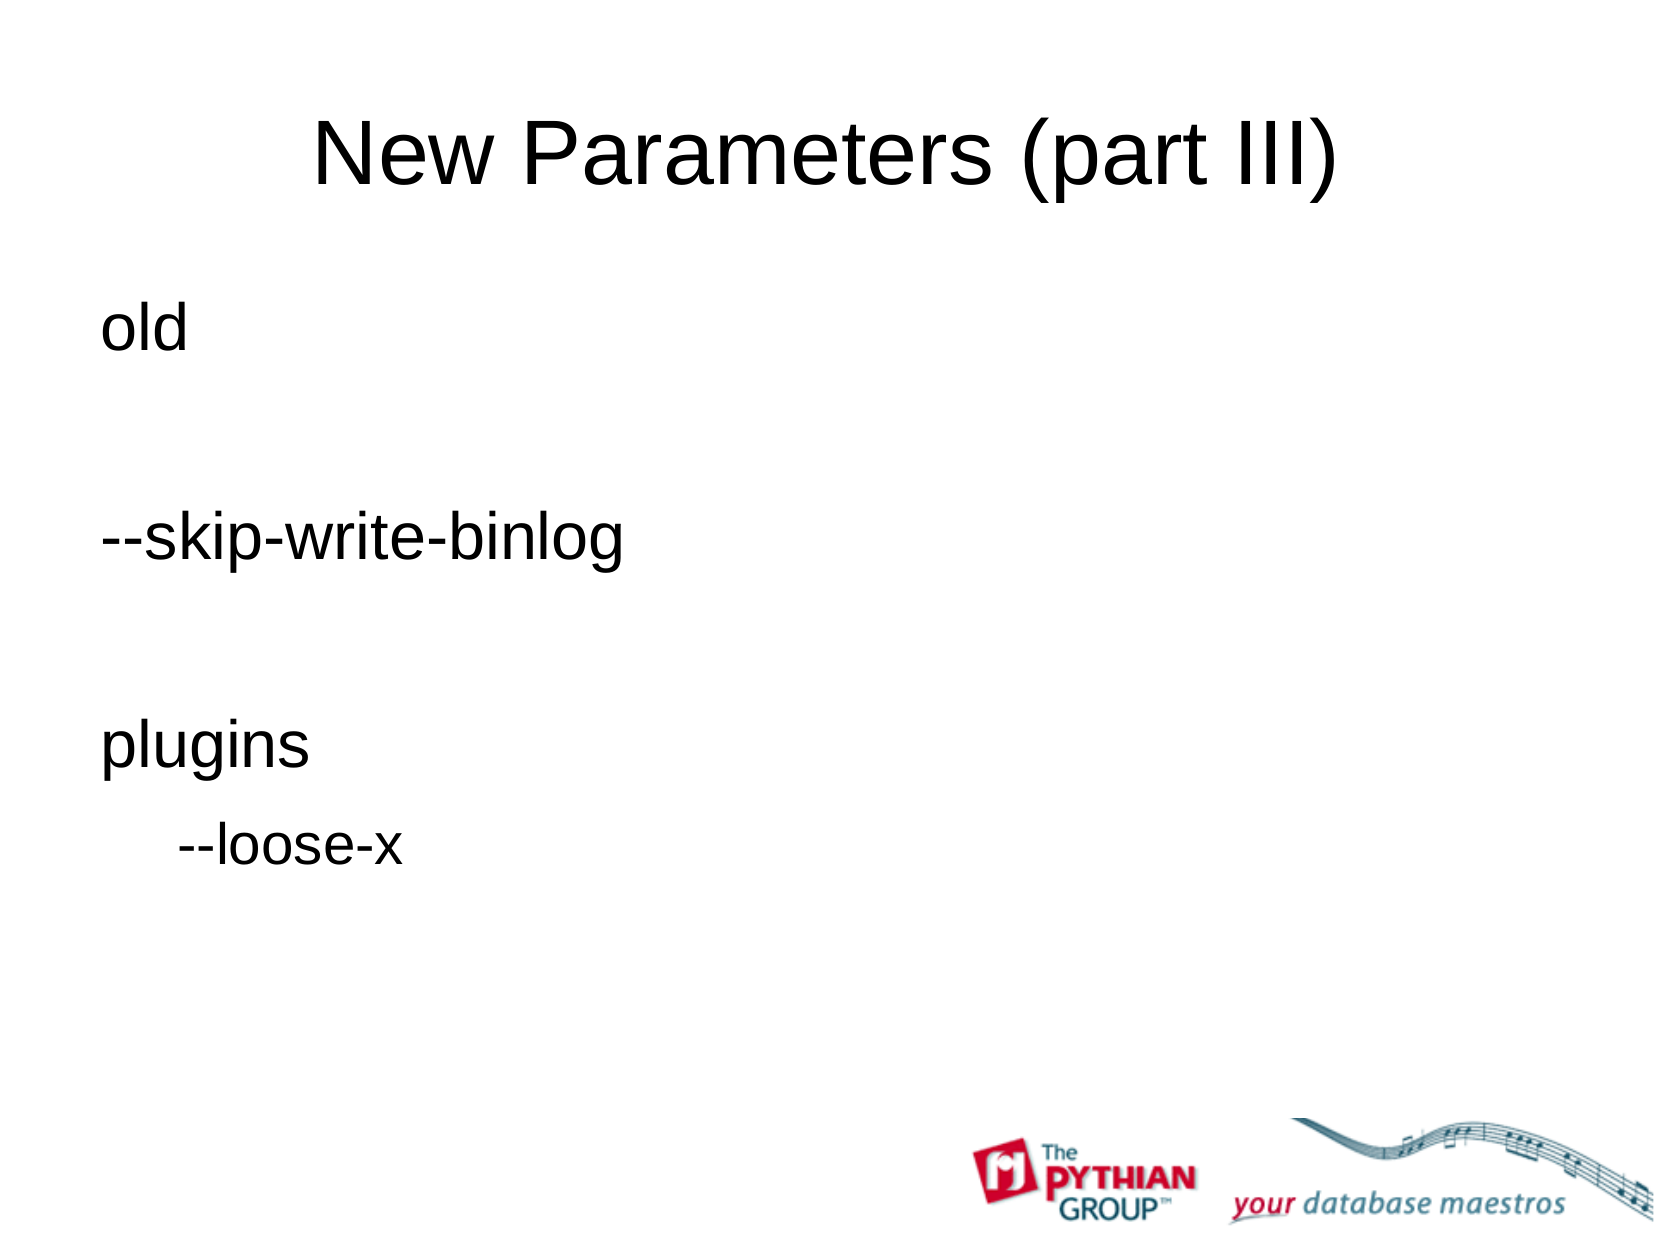

# New Parameters (part III)
old
--skip-write-binlog
plugins
--loose-x